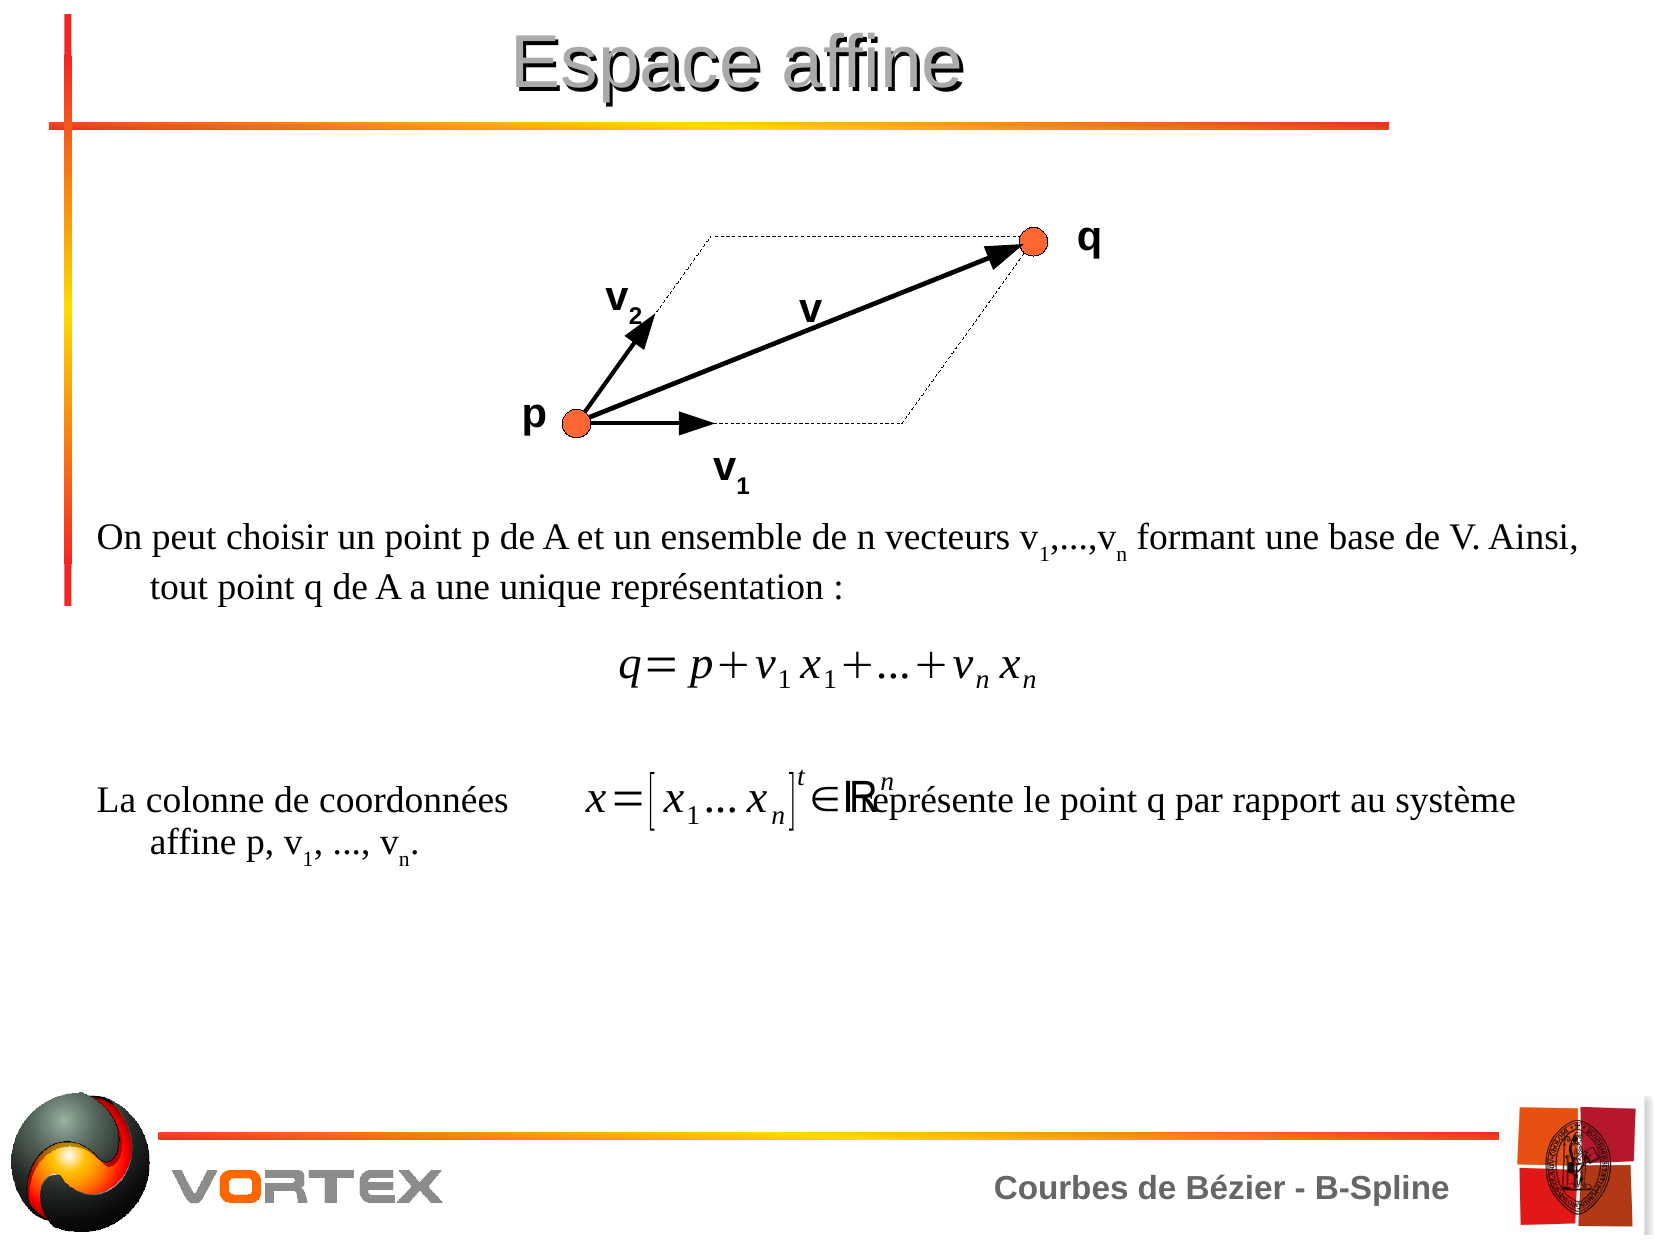

# Espace affine
On peut choisir un point p de A et un ensemble de n vecteurs v1,...,vn formant une base de V. Ainsi, tout point q de A a une unique représentation :
La colonne de coordonnées représente le point q par rapport au système affine p, v1, ..., vn.
q
v2
v
p
v1